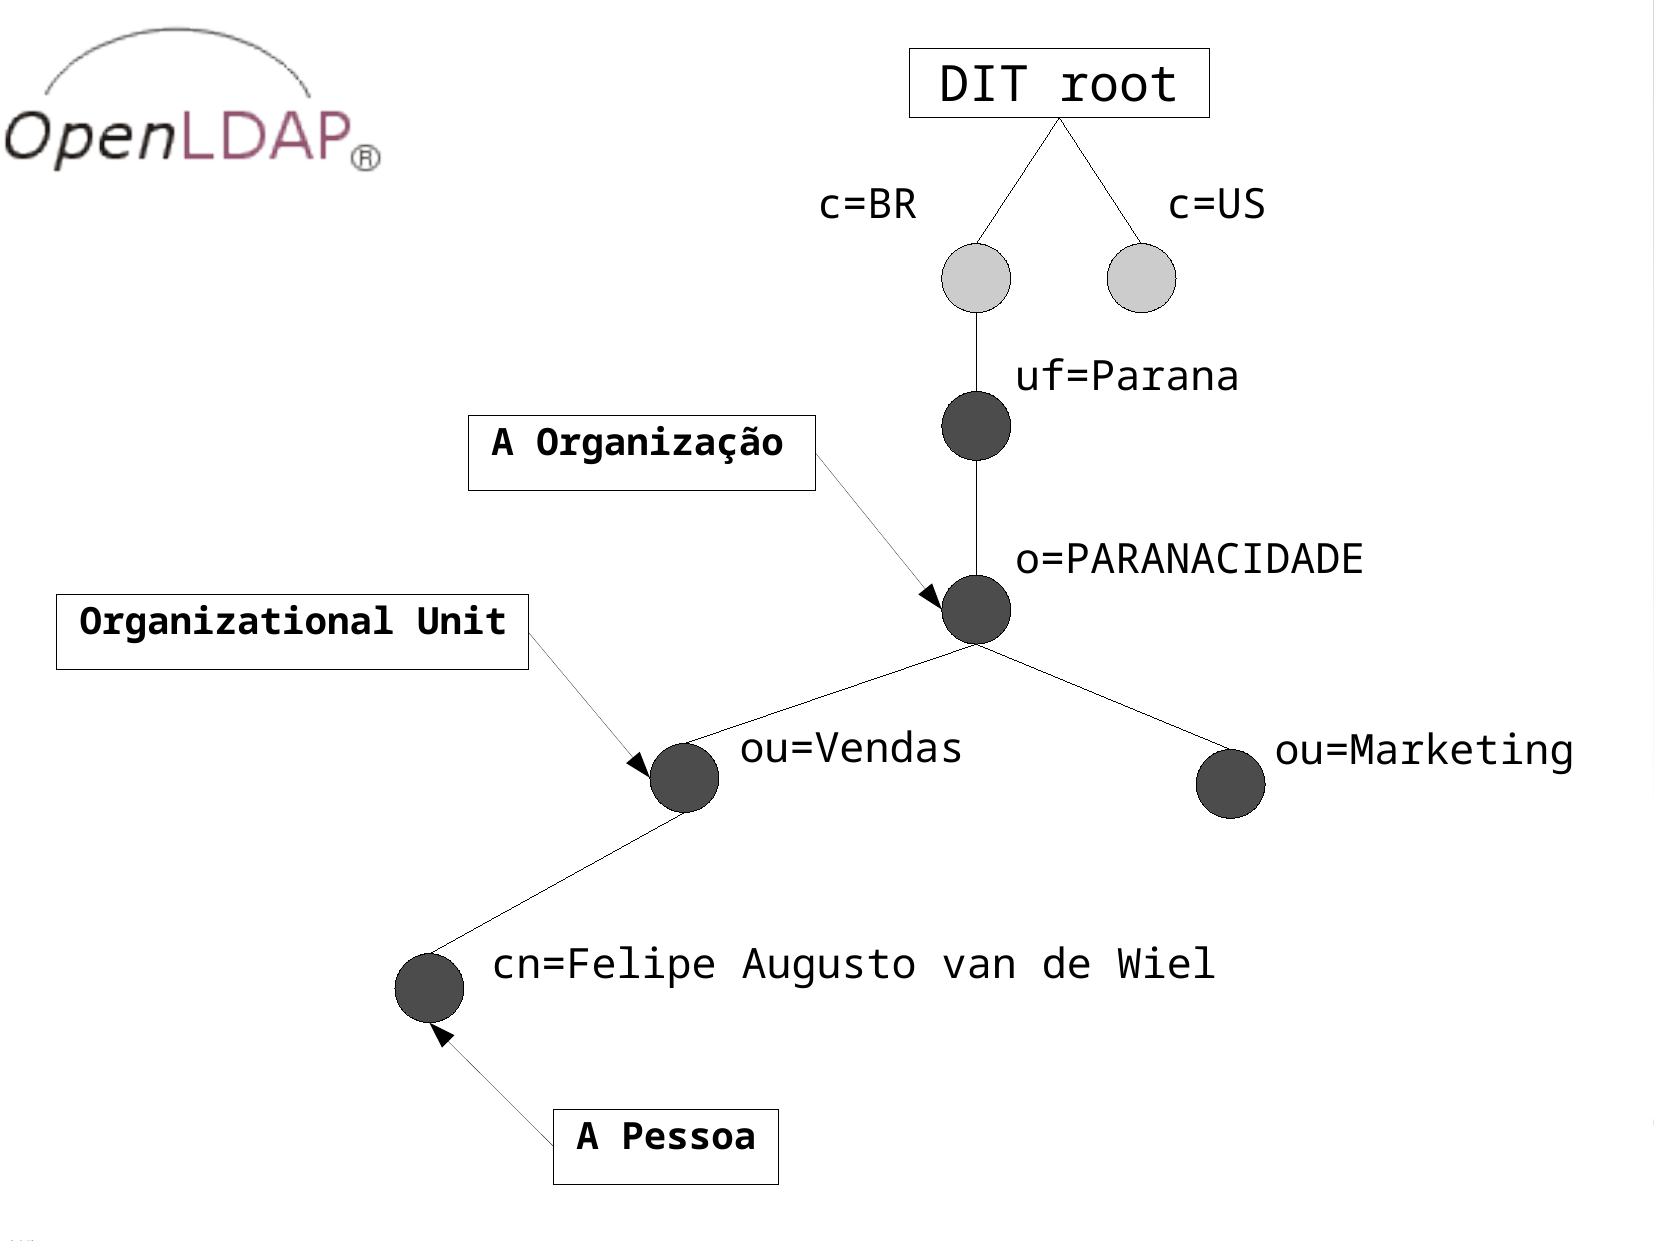

DIT root
c=BR
c=US
uf=Parana
 A Organização
o=PARANACIDADE
 Organizational Unit
ou=Vendas
ou=Marketing
cn=Felipe Augusto van de Wiel
 A Pessoa